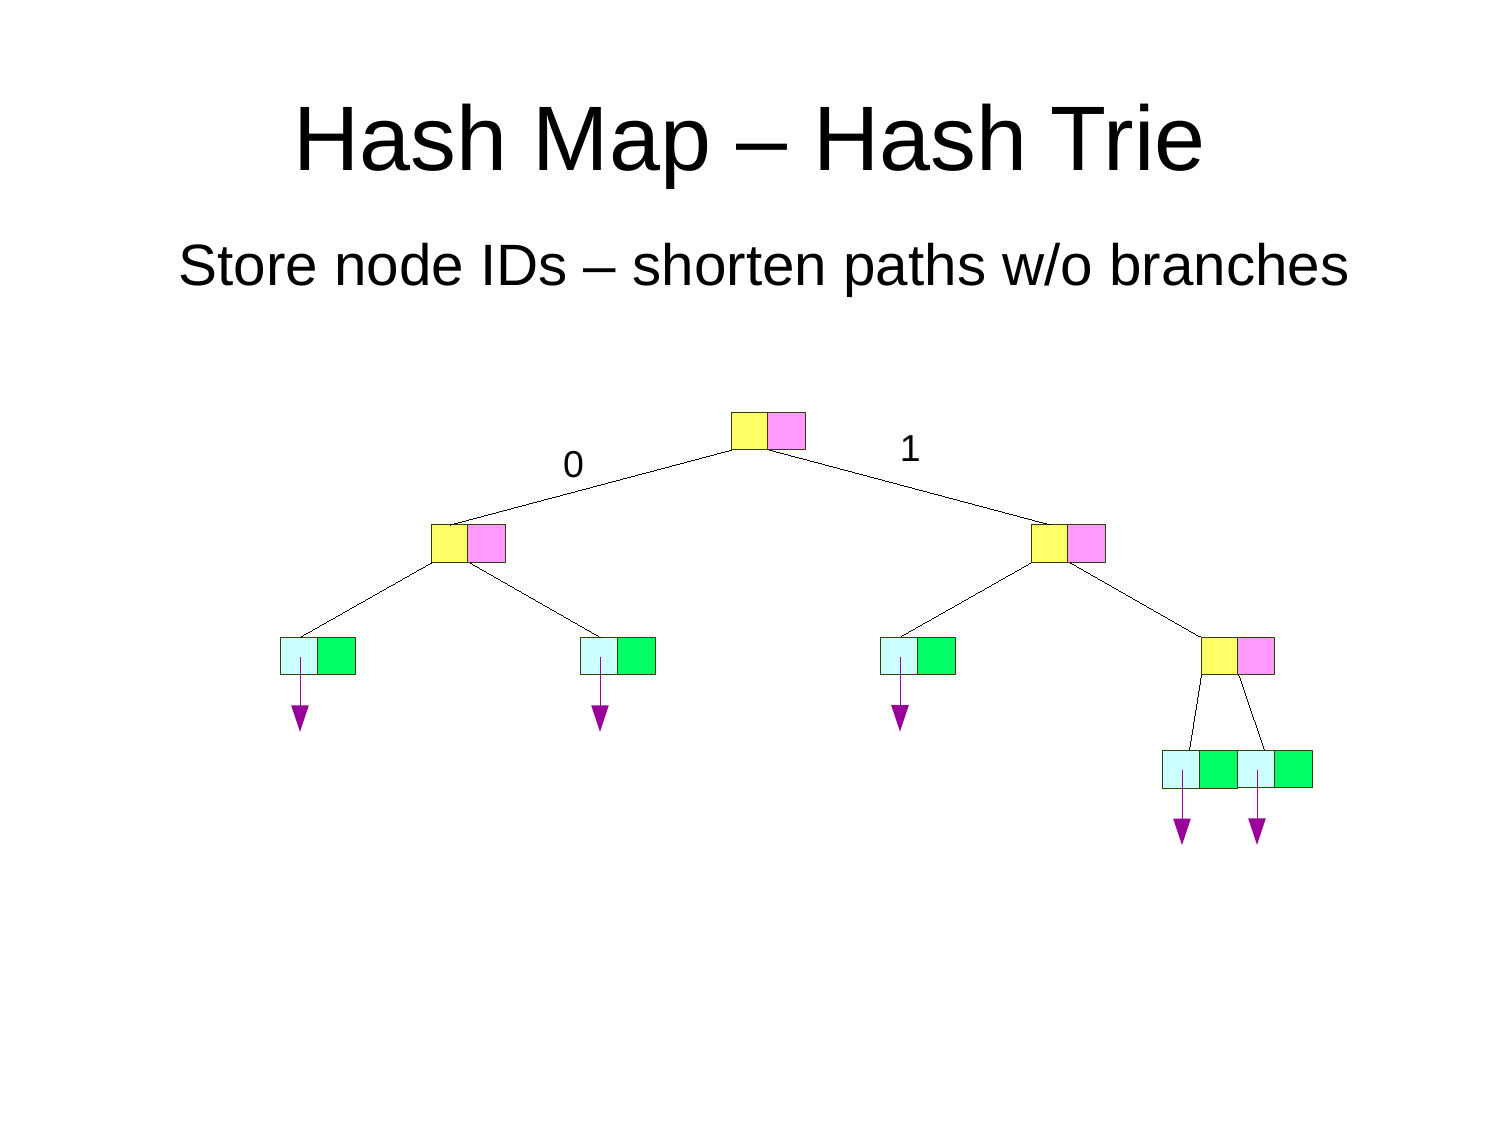

# Hash Map – Hash Trie
Store node IDs – shorten paths w/o branches
1
0